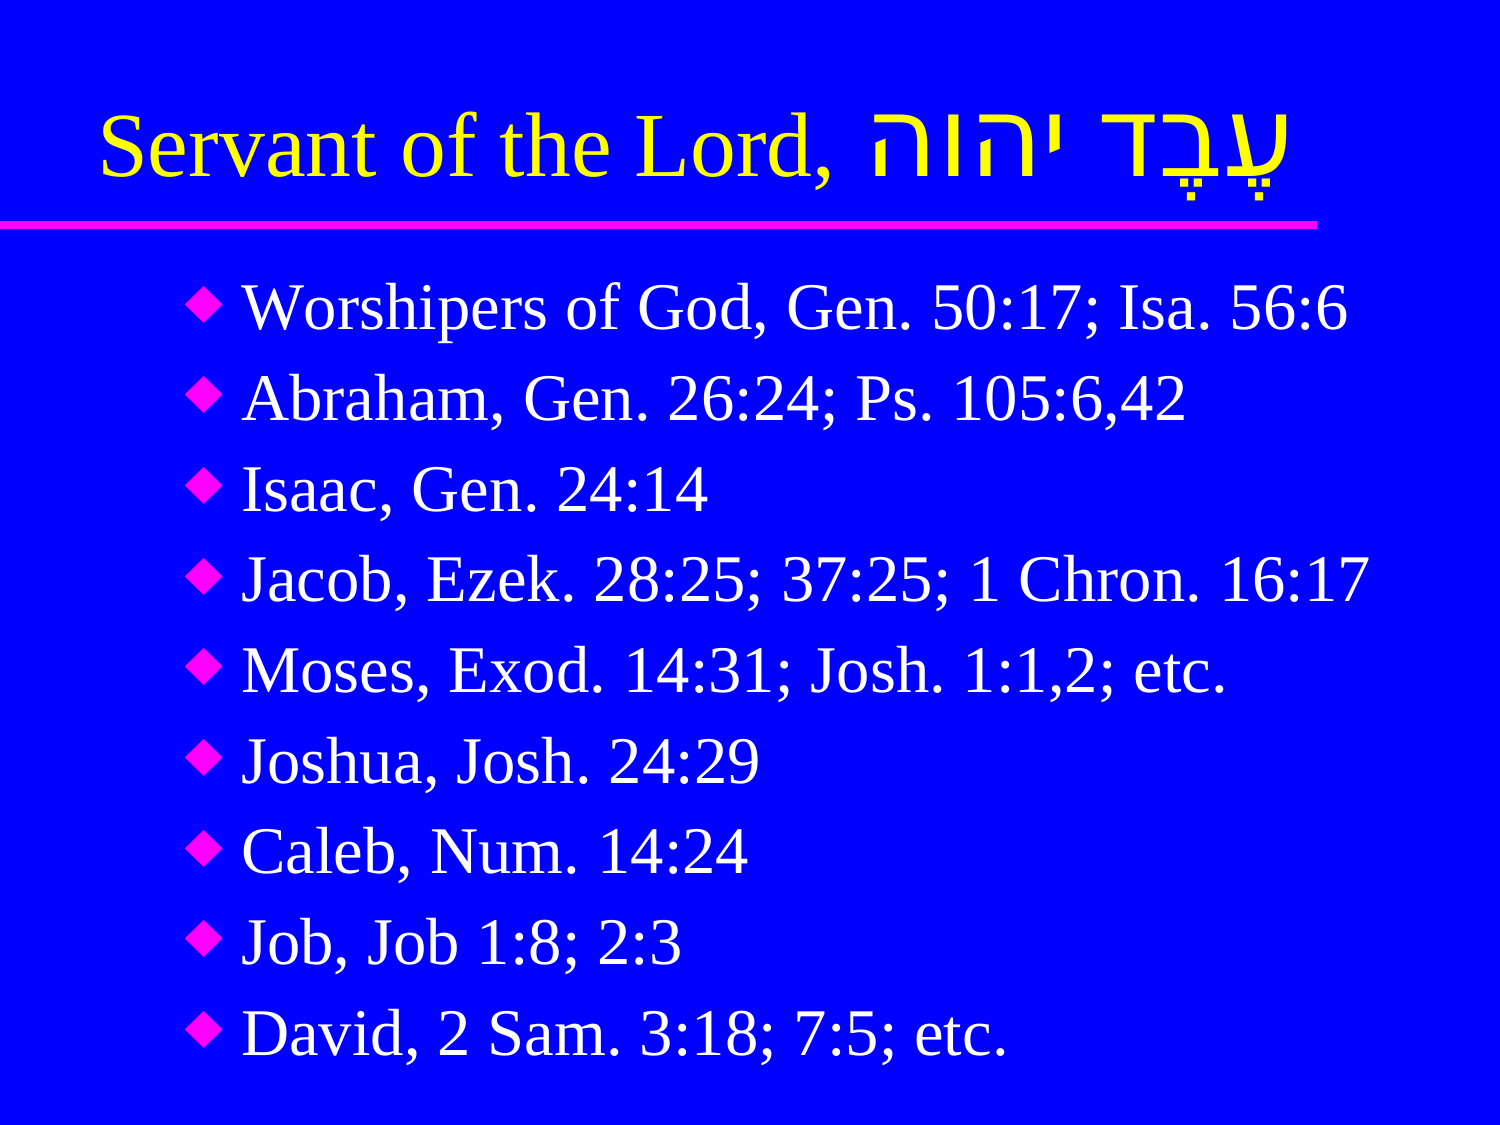

# Servant of the Lord, עֶבֶד יהוה
Worshipers of God, Gen. 50:17; Isa. 56:6
Abraham, Gen. 26:24; Ps. 105:6,42
Isaac, Gen. 24:14
Jacob, Ezek. 28:25; 37:25; 1 Chron. 16:17
Moses, Exod. 14:31; Josh. 1:1,2; etc.
Joshua, Josh. 24:29
Caleb, Num. 14:24
Job, Job 1:8; 2:3
David, 2 Sam. 3:18; 7:5; etc.